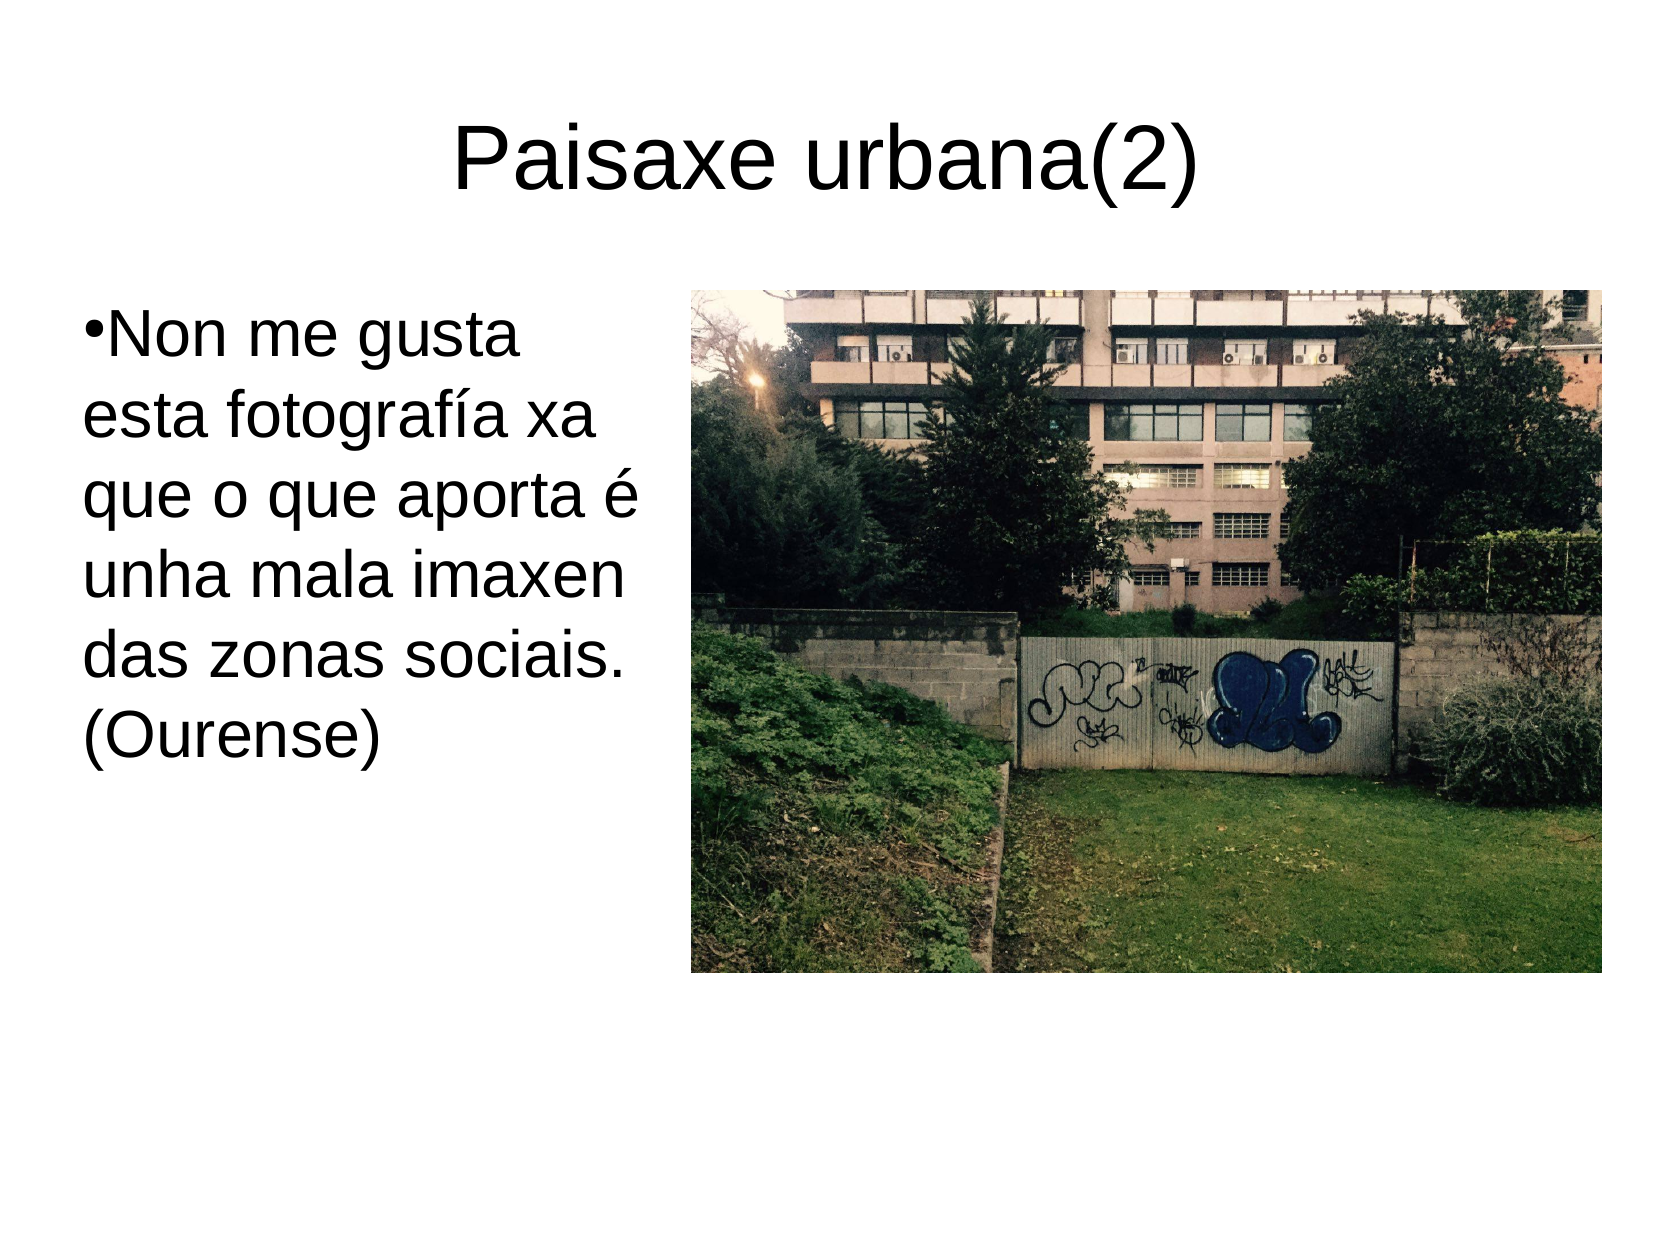

# Paisaxe urbana(2)
Non me gusta esta fotografía xa que o que aporta é unha mala imaxen das zonas sociais.(Ourense)